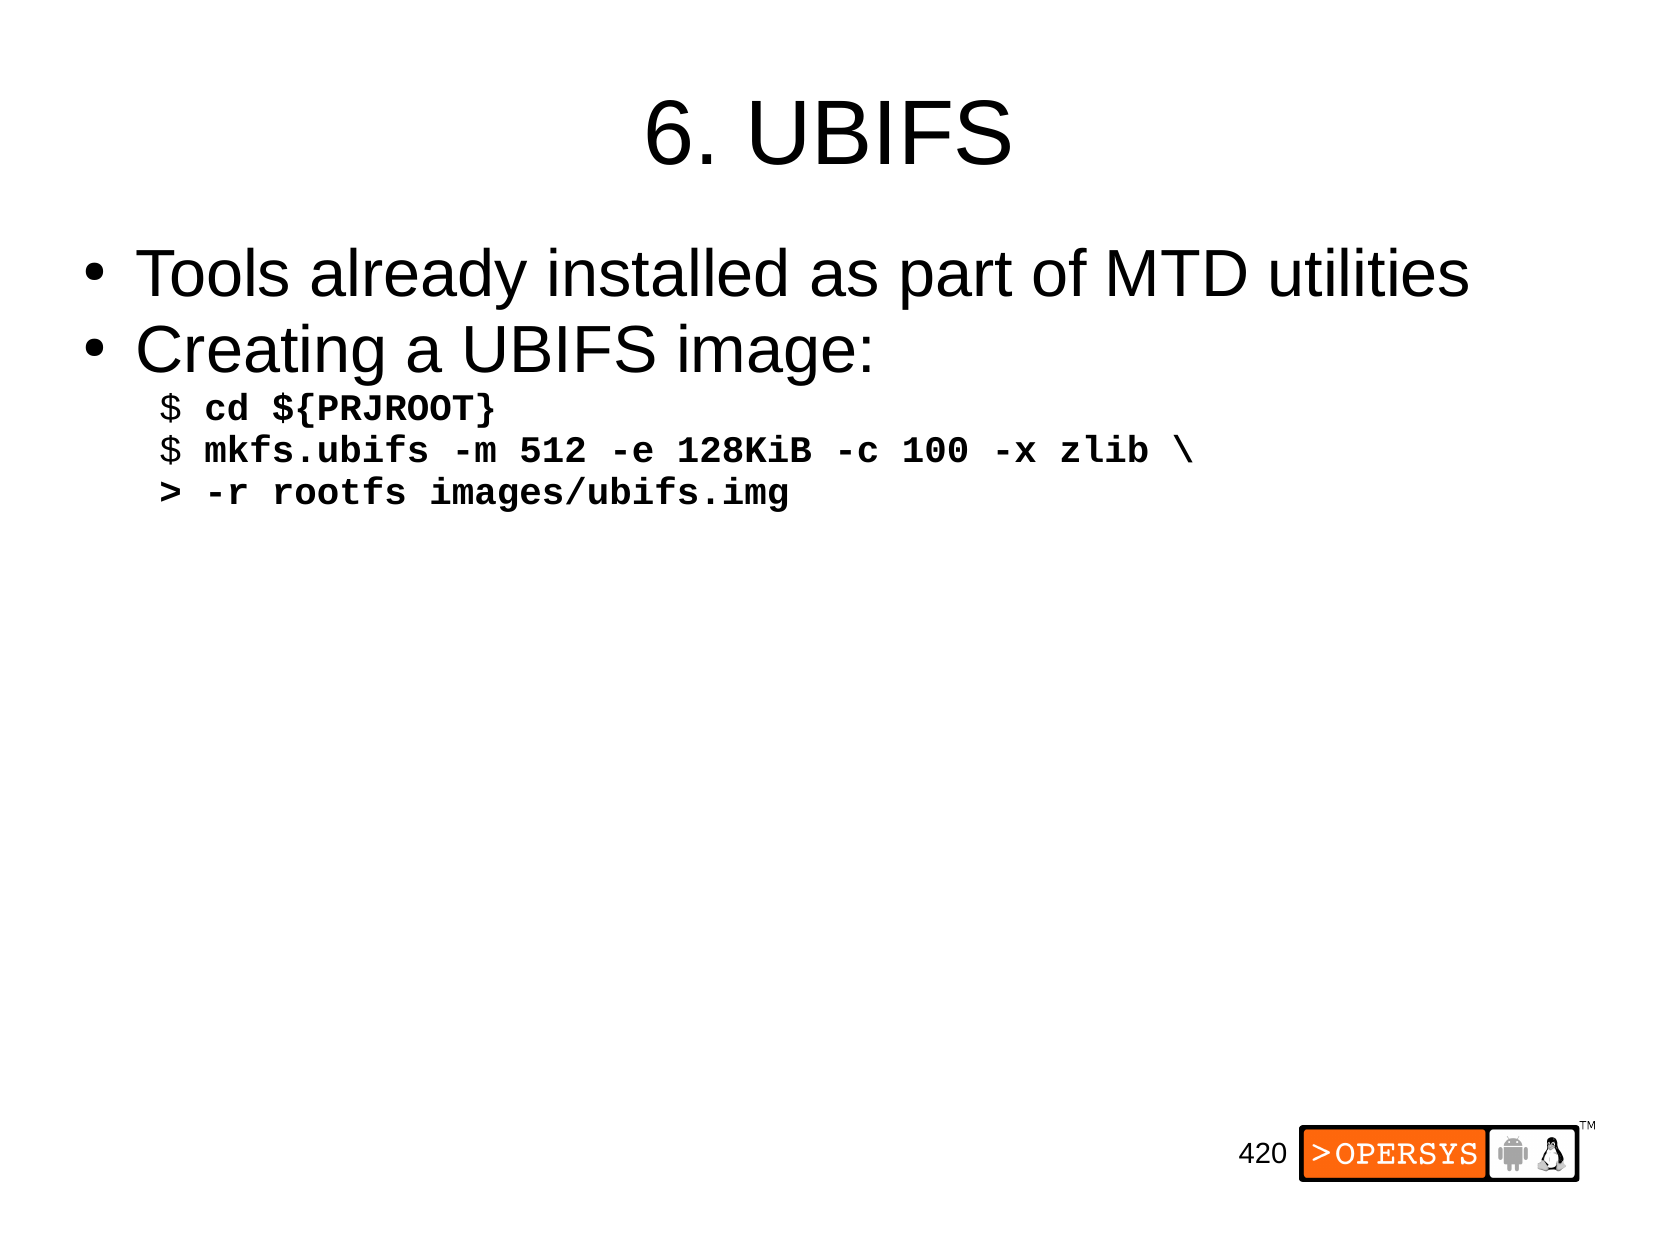

# 6. UBIFS
Tools already installed as part of MTD utilities
Creating a UBIFS image:
$ cd ${PRJROOT}
$ mkfs.ubifs -m 512 -e 128KiB -c 100 -x zlib \
> -r rootfs images/ubifs.img